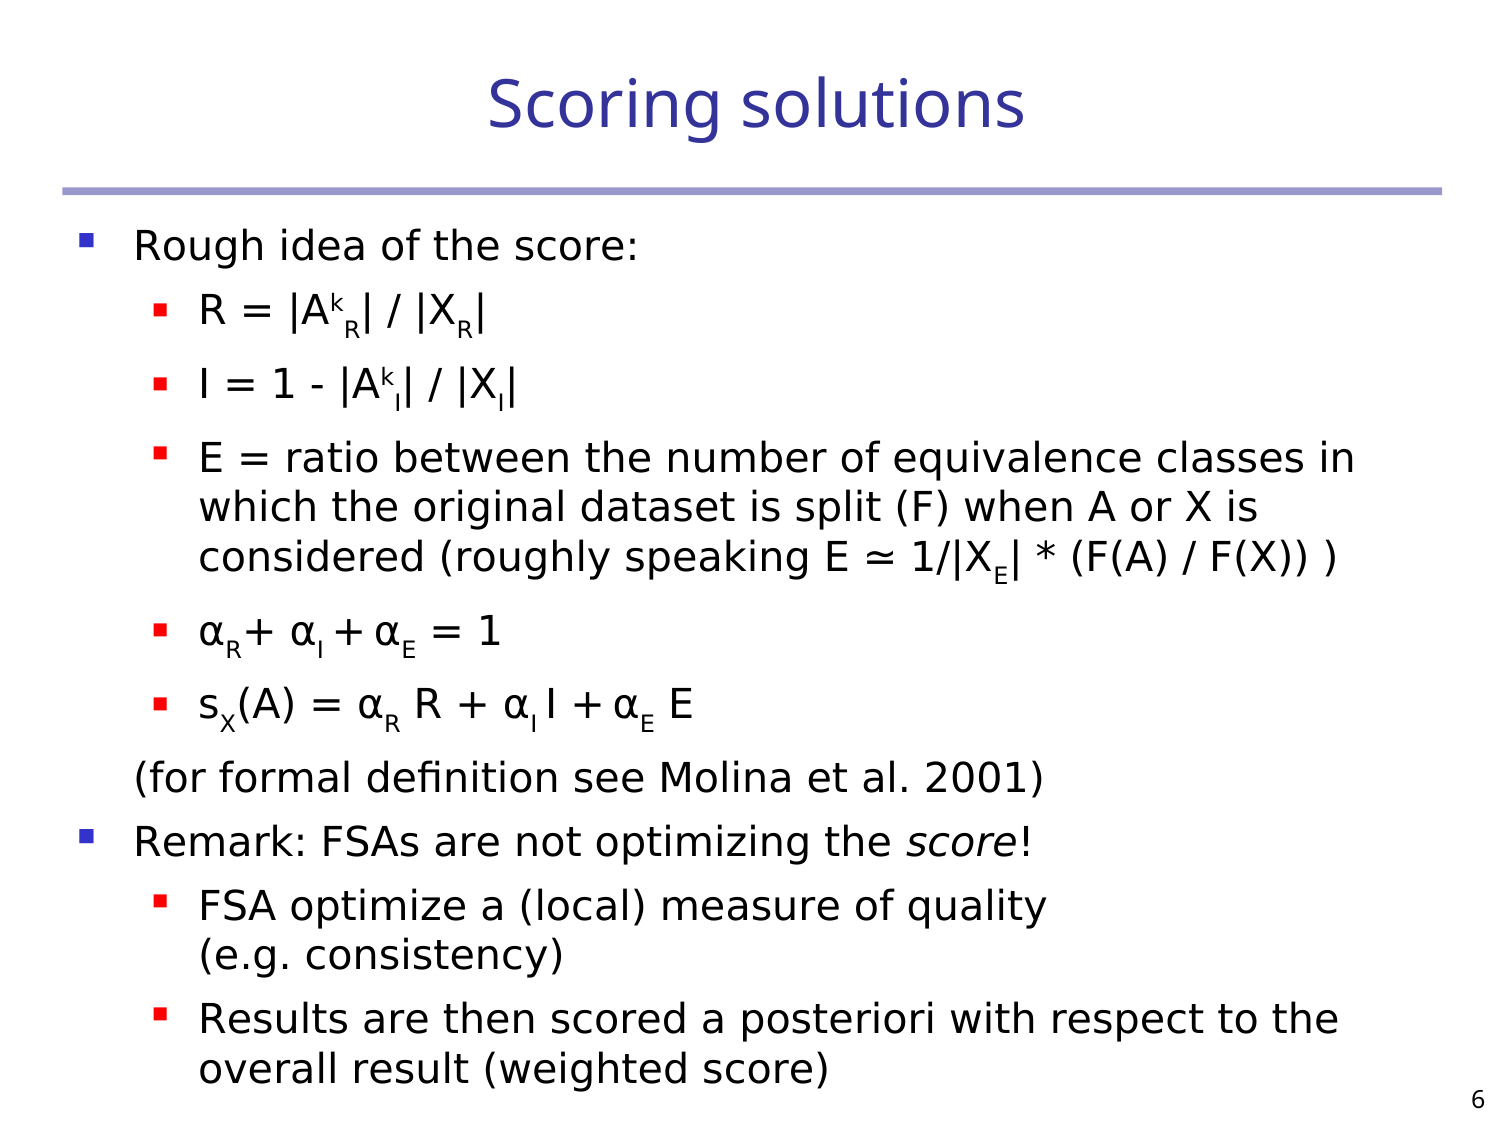

# Scoring solutions
Rough idea of the score:
R = |AkR| / |XR|
I = 1 - |AkI| / |XI|
E = ratio between the number of equivalence classes in which the original dataset is split (F) when A or X is considered (roughly speaking E ≃ 1/|XE| * (F(A) / F(X)) )
αR+ αI + αE = 1
sX(A) = αR R + αI I + αE E
(for formal definition see Molina et al. 2001)
Remark: FSAs are not optimizing the score!
FSA optimize a (local) measure of quality
(e.g. consistency)
Results are then scored a posteriori with respect to the overall result (weighted score)